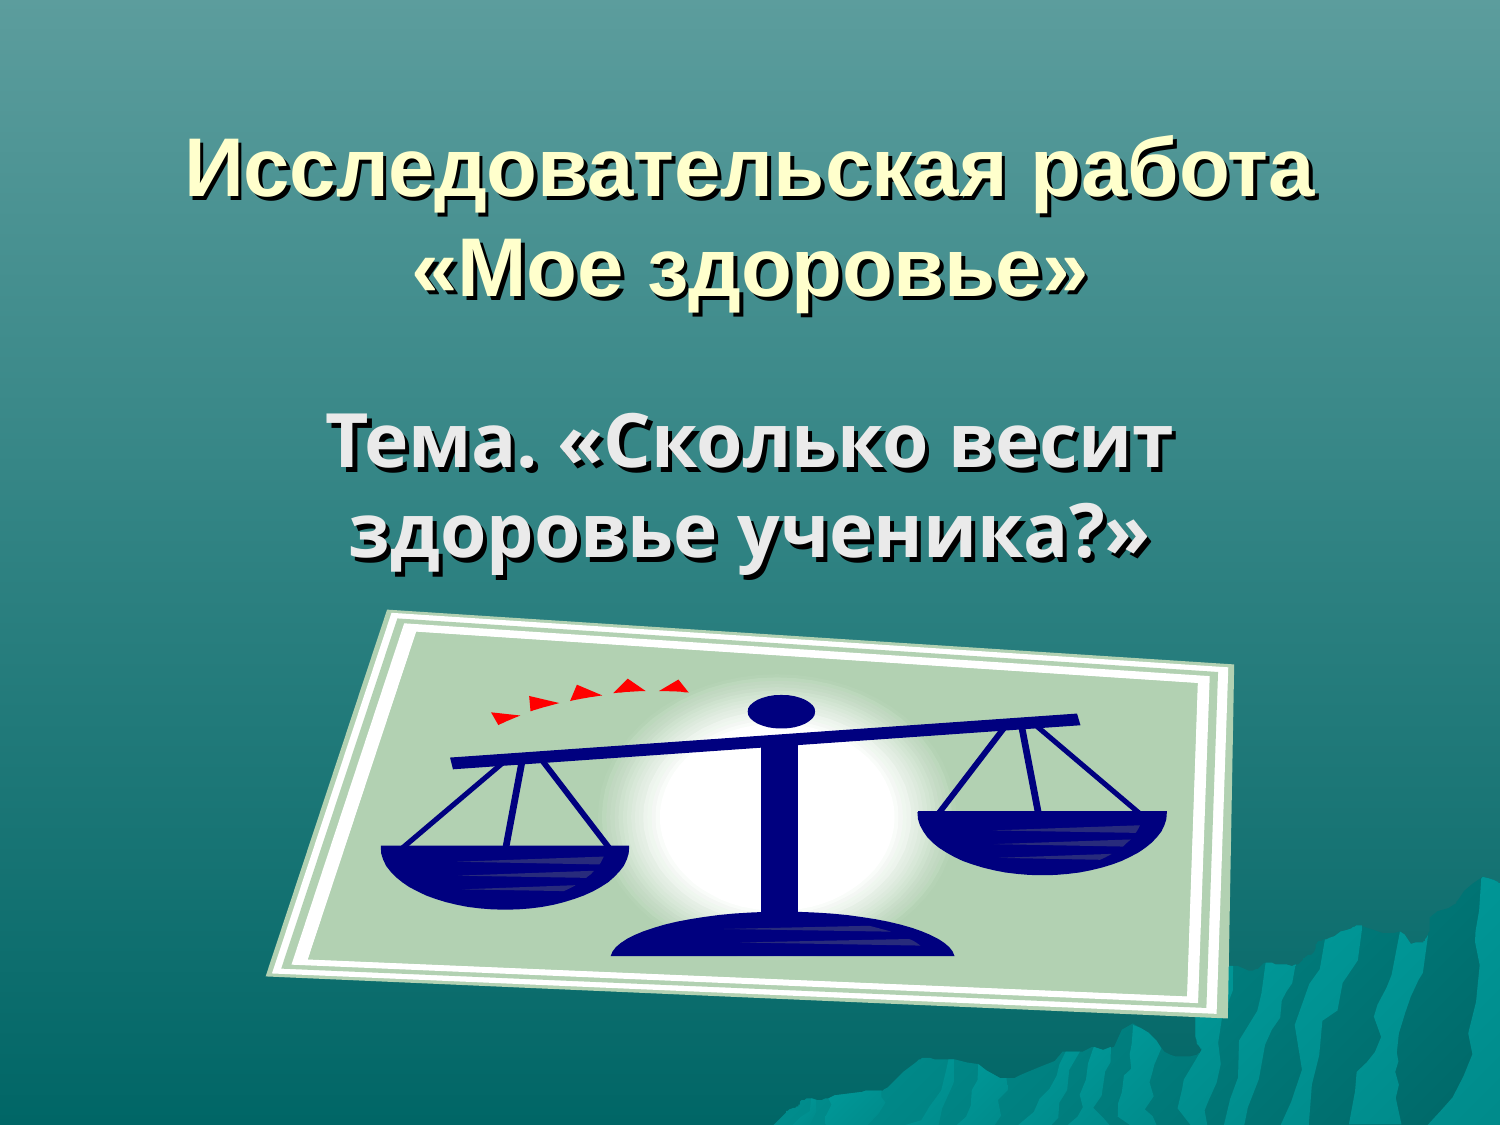

# Исследовательская работа «Мое здоровье»
Тема. «Сколько весит здоровье ученика?»